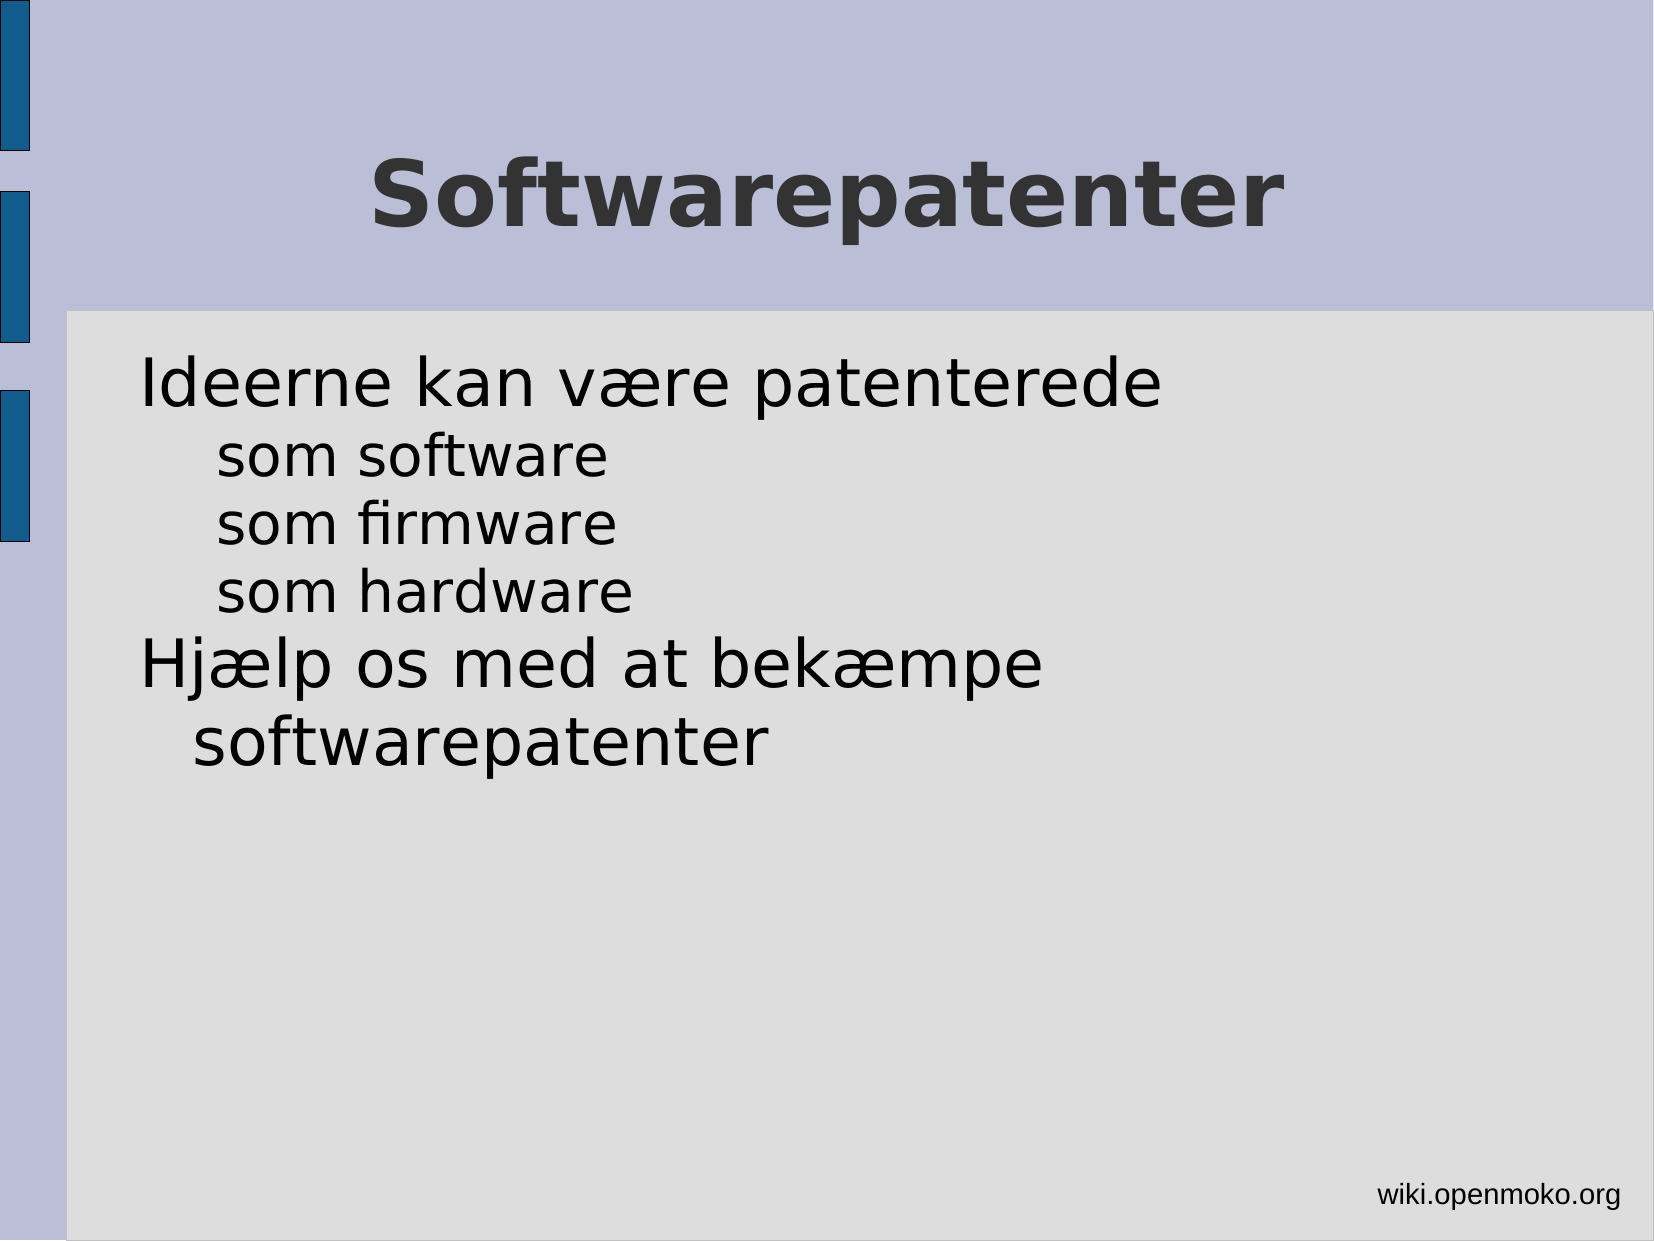

# Softwarepatenter
Ideerne kan være patenterede
som software
som firmware
som hardware
Hjælp os med at bekæmpe softwarepatenter